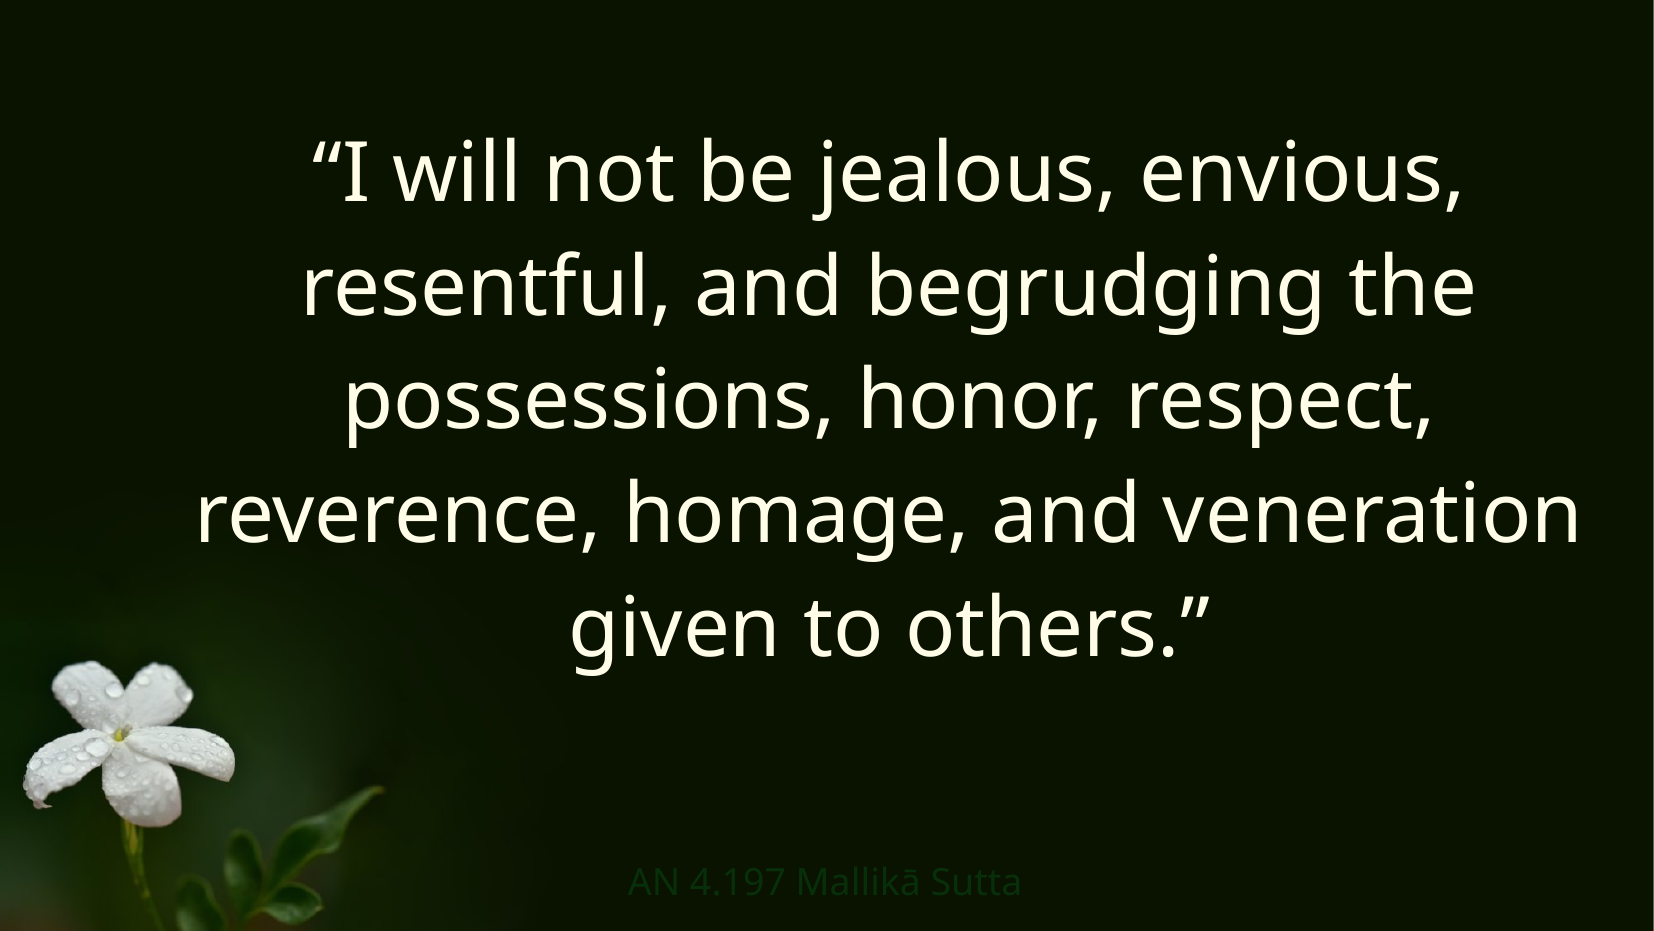

# “I will not be jealous, envious, resentful, and begrudging the possessions, honor, respect, reverence, homage, and veneration given to others.”
AN 4.197 Mallikā Sutta